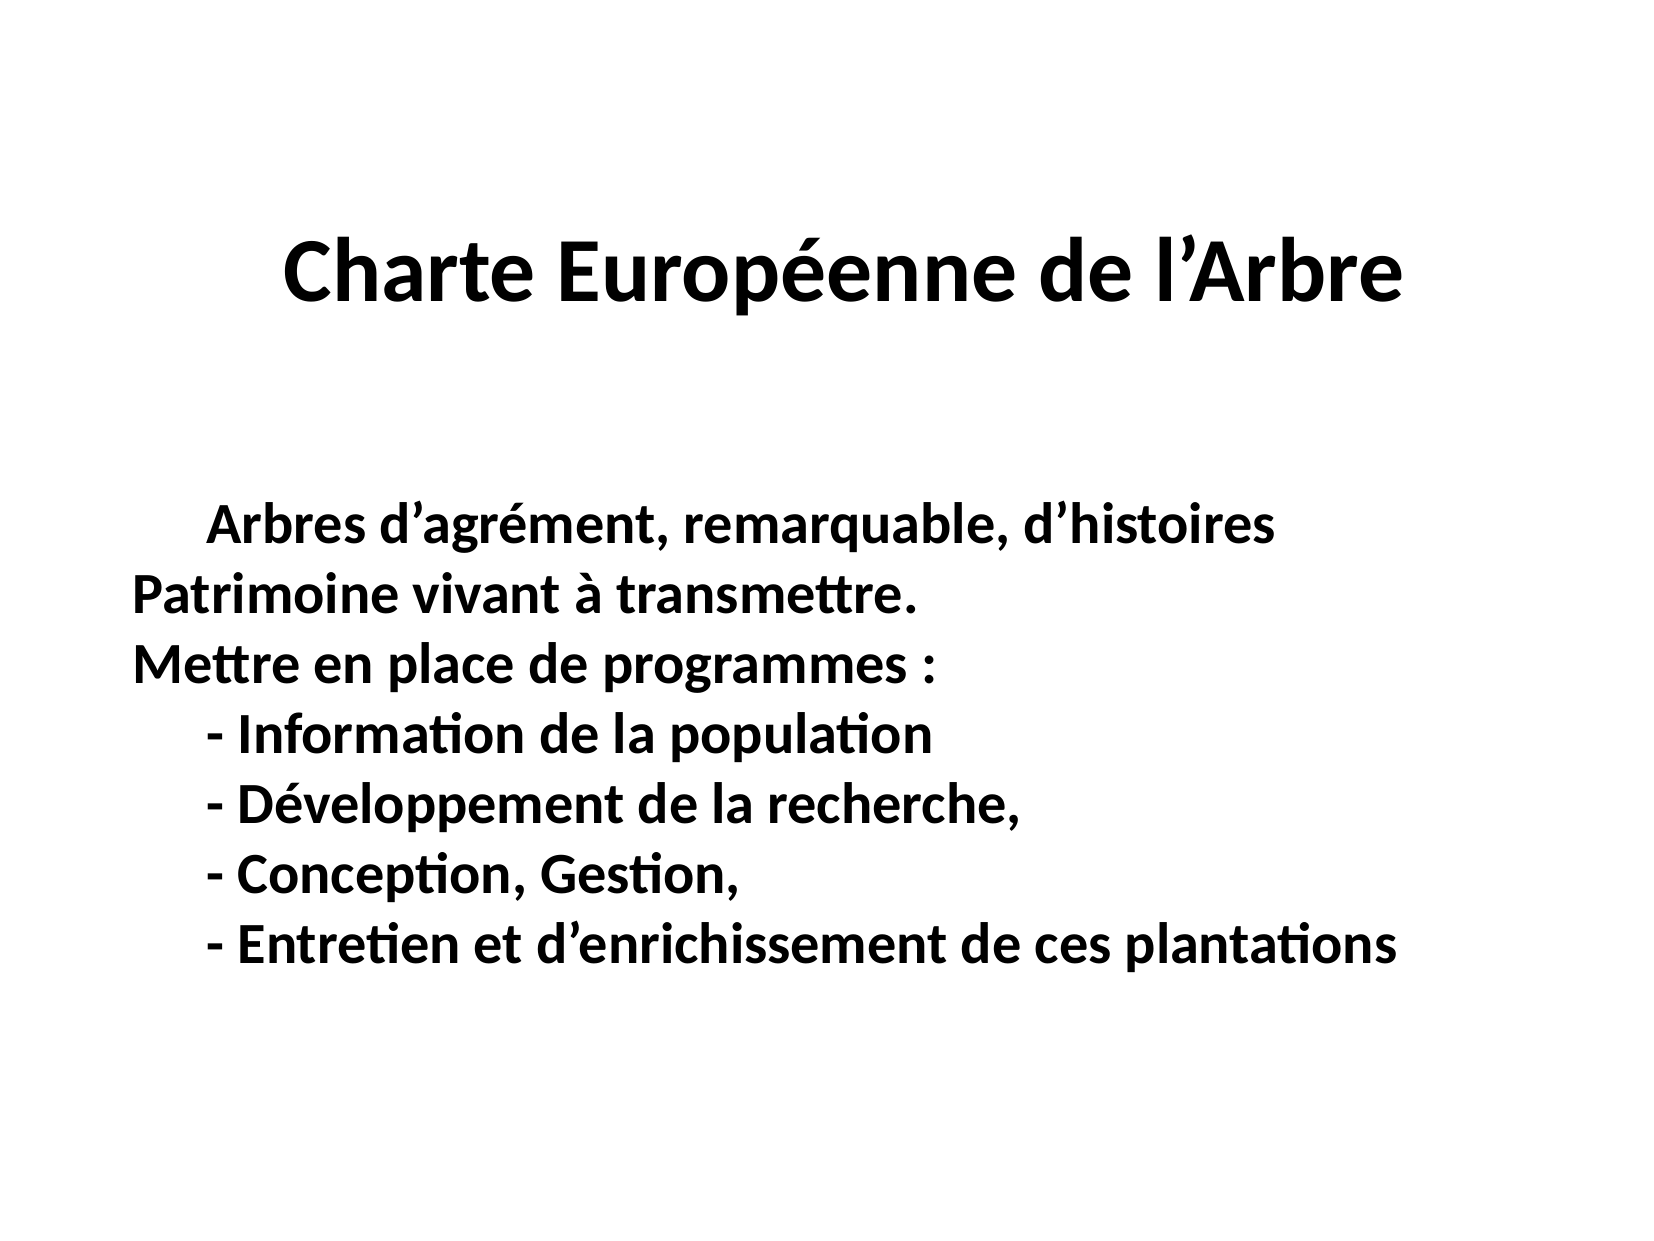

Charte Européenne de l’Arbre
	Arbres d’agrément, remarquable, d’histoires
Patrimoine vivant à transmettre.
Mettre en place de programmes :
	- Information de la population
	- Développement de la recherche,
	- Conception, Gestion,
	- Entretien et d’enrichissement de ces plantations